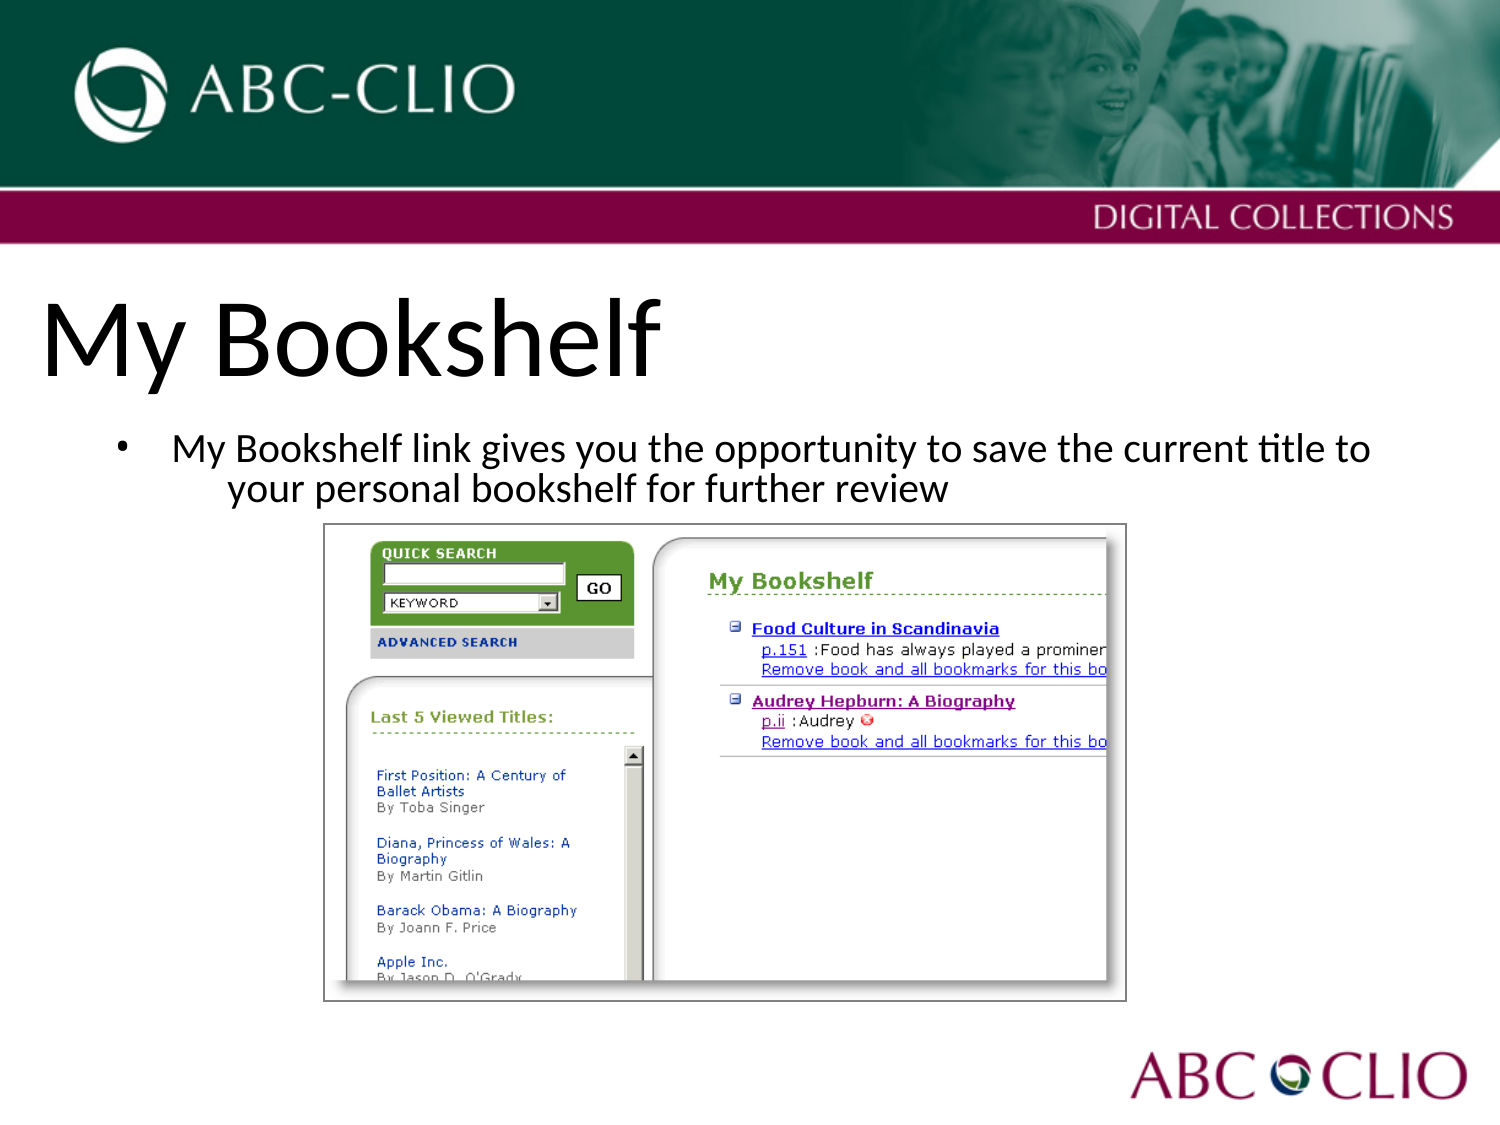

# My Bookshelf
My Bookshelf link gives you the opportunity to save the current title to your personal bookshelf for further review